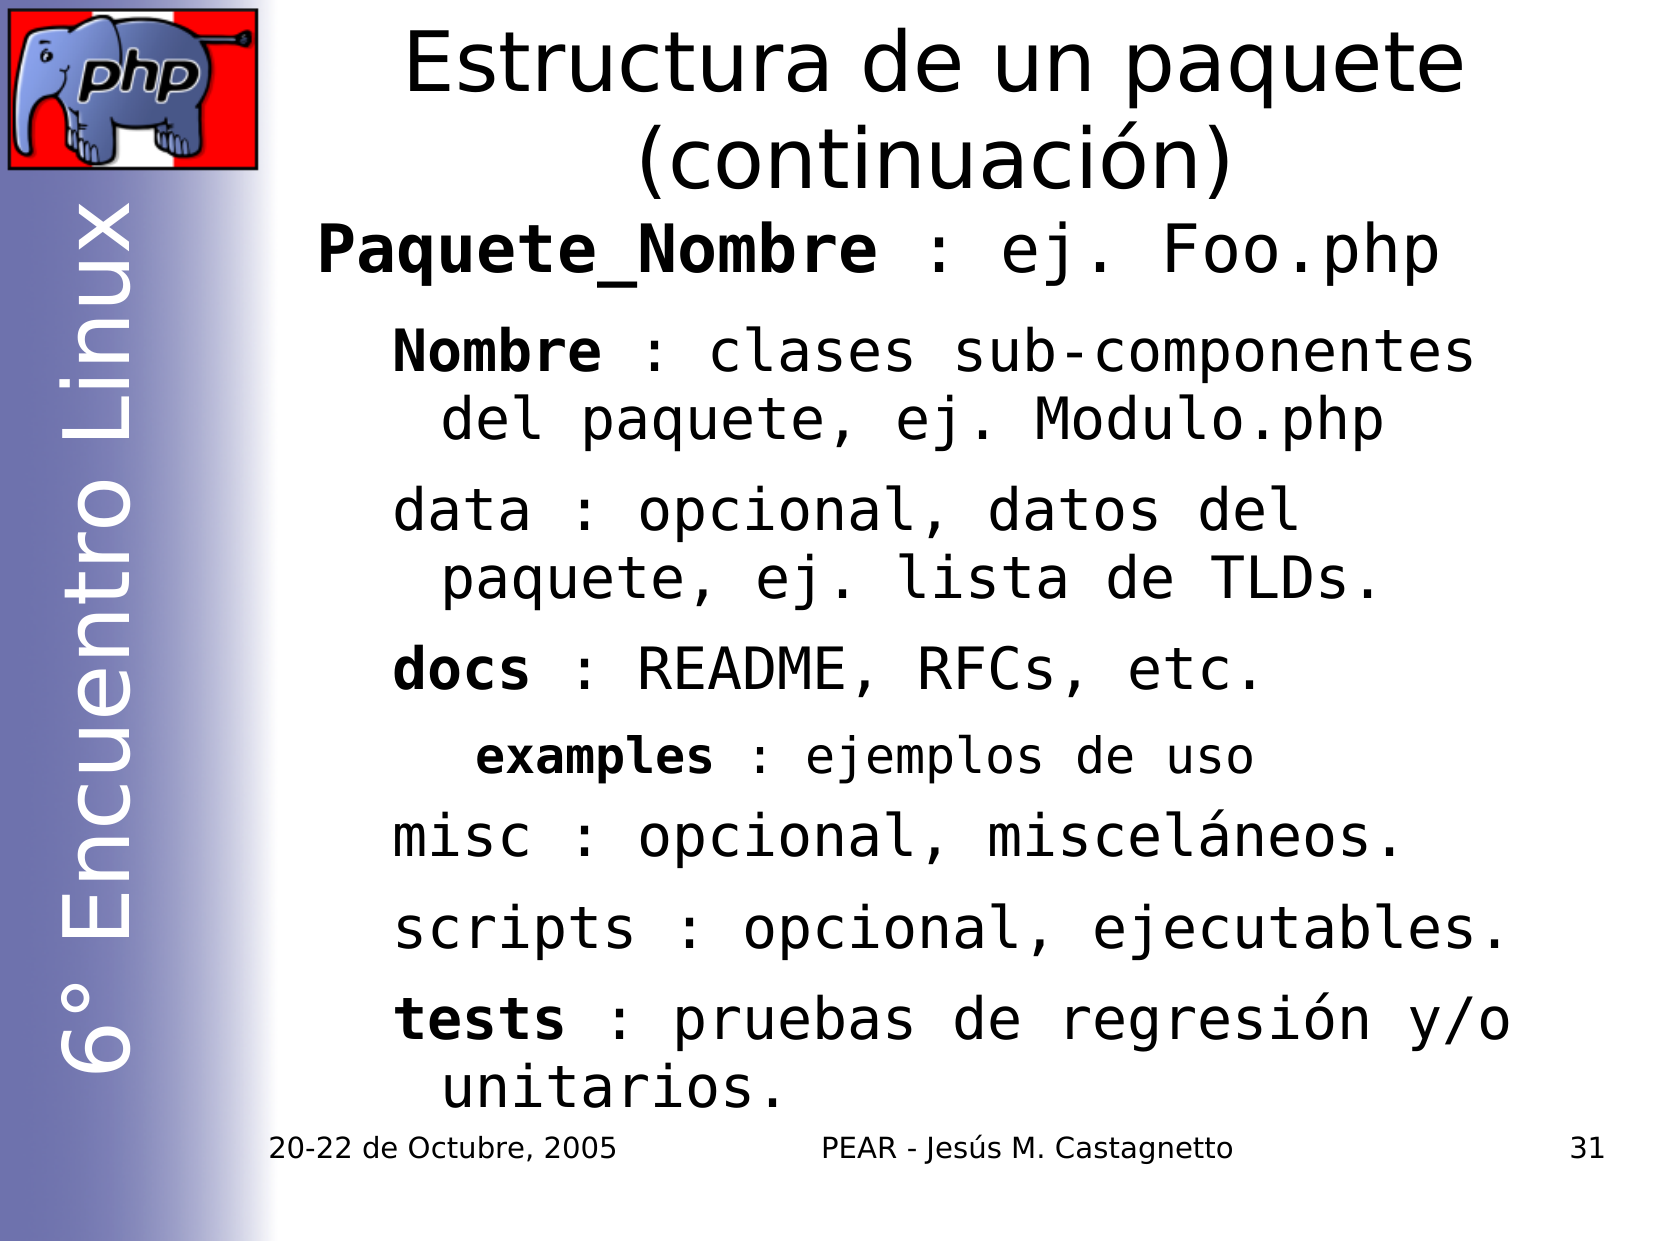

# Estructura de un paquete (continuación)
Paquete_Nombre : ej. Foo.php
Nombre : clases sub-componentes del paquete, ej. Modulo.php
data : opcional, datos del paquete, ej. lista de TLDs.
docs : README, RFCs, etc.
examples : ejemplos de uso
misc : opcional, misceláneos.
scripts : opcional, ejecutables.
tests : pruebas de regresión y/o unitarios.
20-22 de Octubre, 2005
PEAR - Jesús M. Castagnetto
31